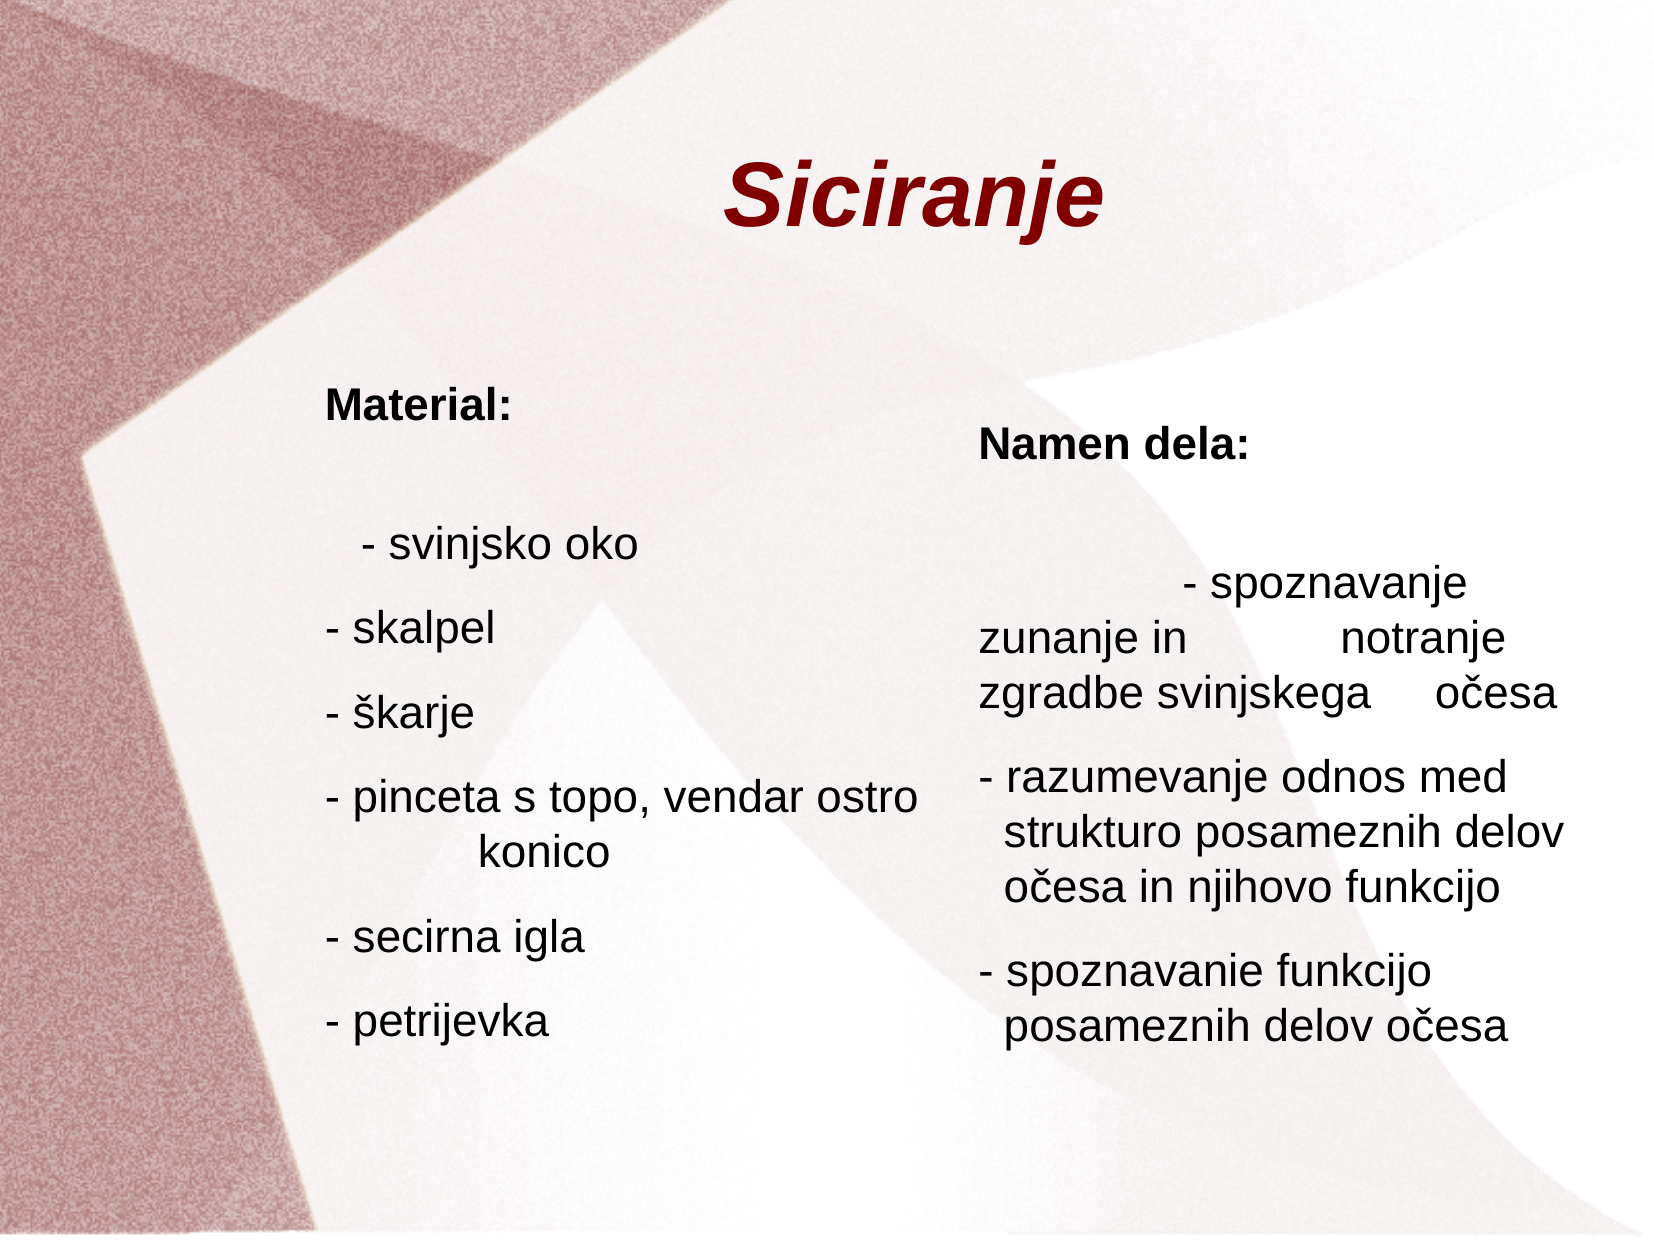

Siciranje
# Material:
 - svinjsko oko
- skalpel
- škarje
- pinceta s topo, vendar ostro konico
- secirna igla
- petrijevka
Namen dela:
 - spoznavanje zunanje in notranje zgradbe svinjskega očesa
- razumevanje odnos med strukturo posameznih delov očesa in njihovo funkcijo
- spoznavanie funkcijo posameznih delov očesa